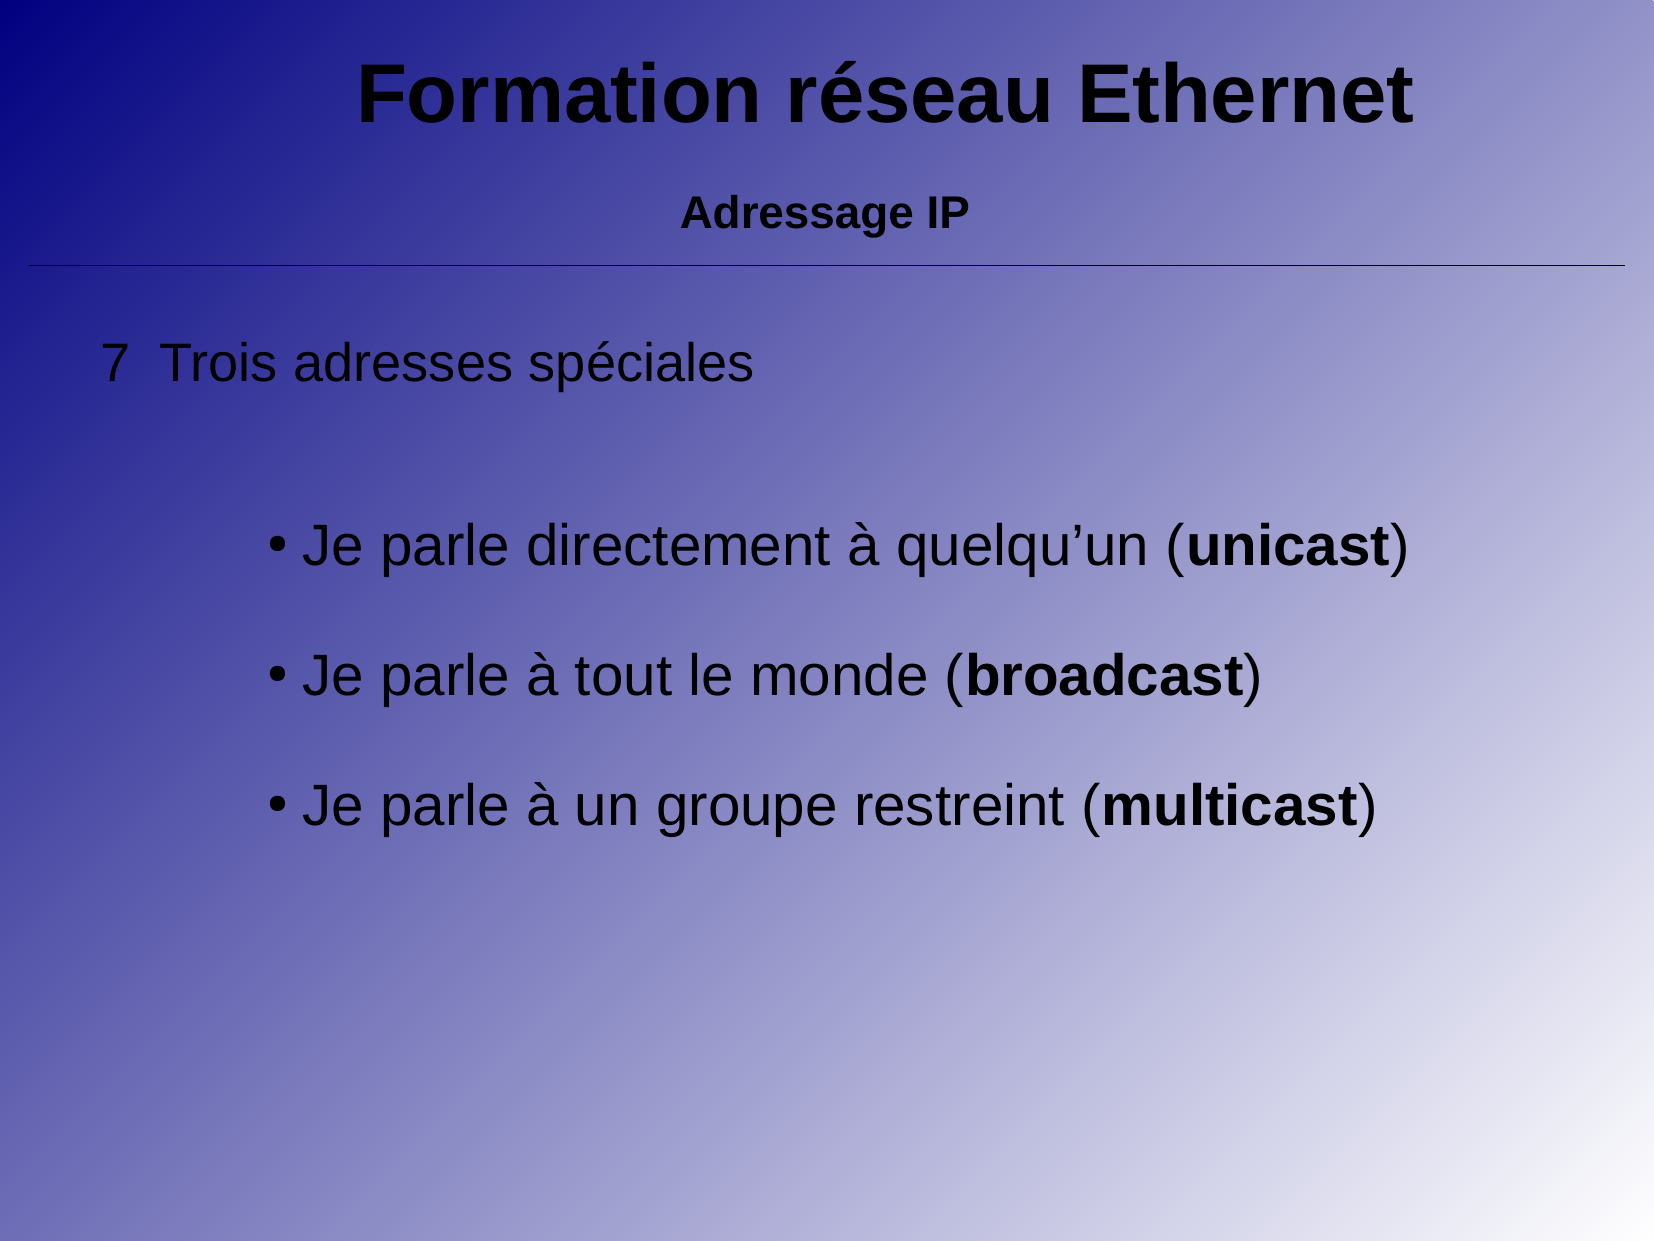

Formation réseau Ethernet
Adressage IP
7 Trois adresses spéciales
Je parle directement à quelqu’un (unicast)
Je parle à tout le monde (broadcast)
Je parle à un groupe restreint (multicast)